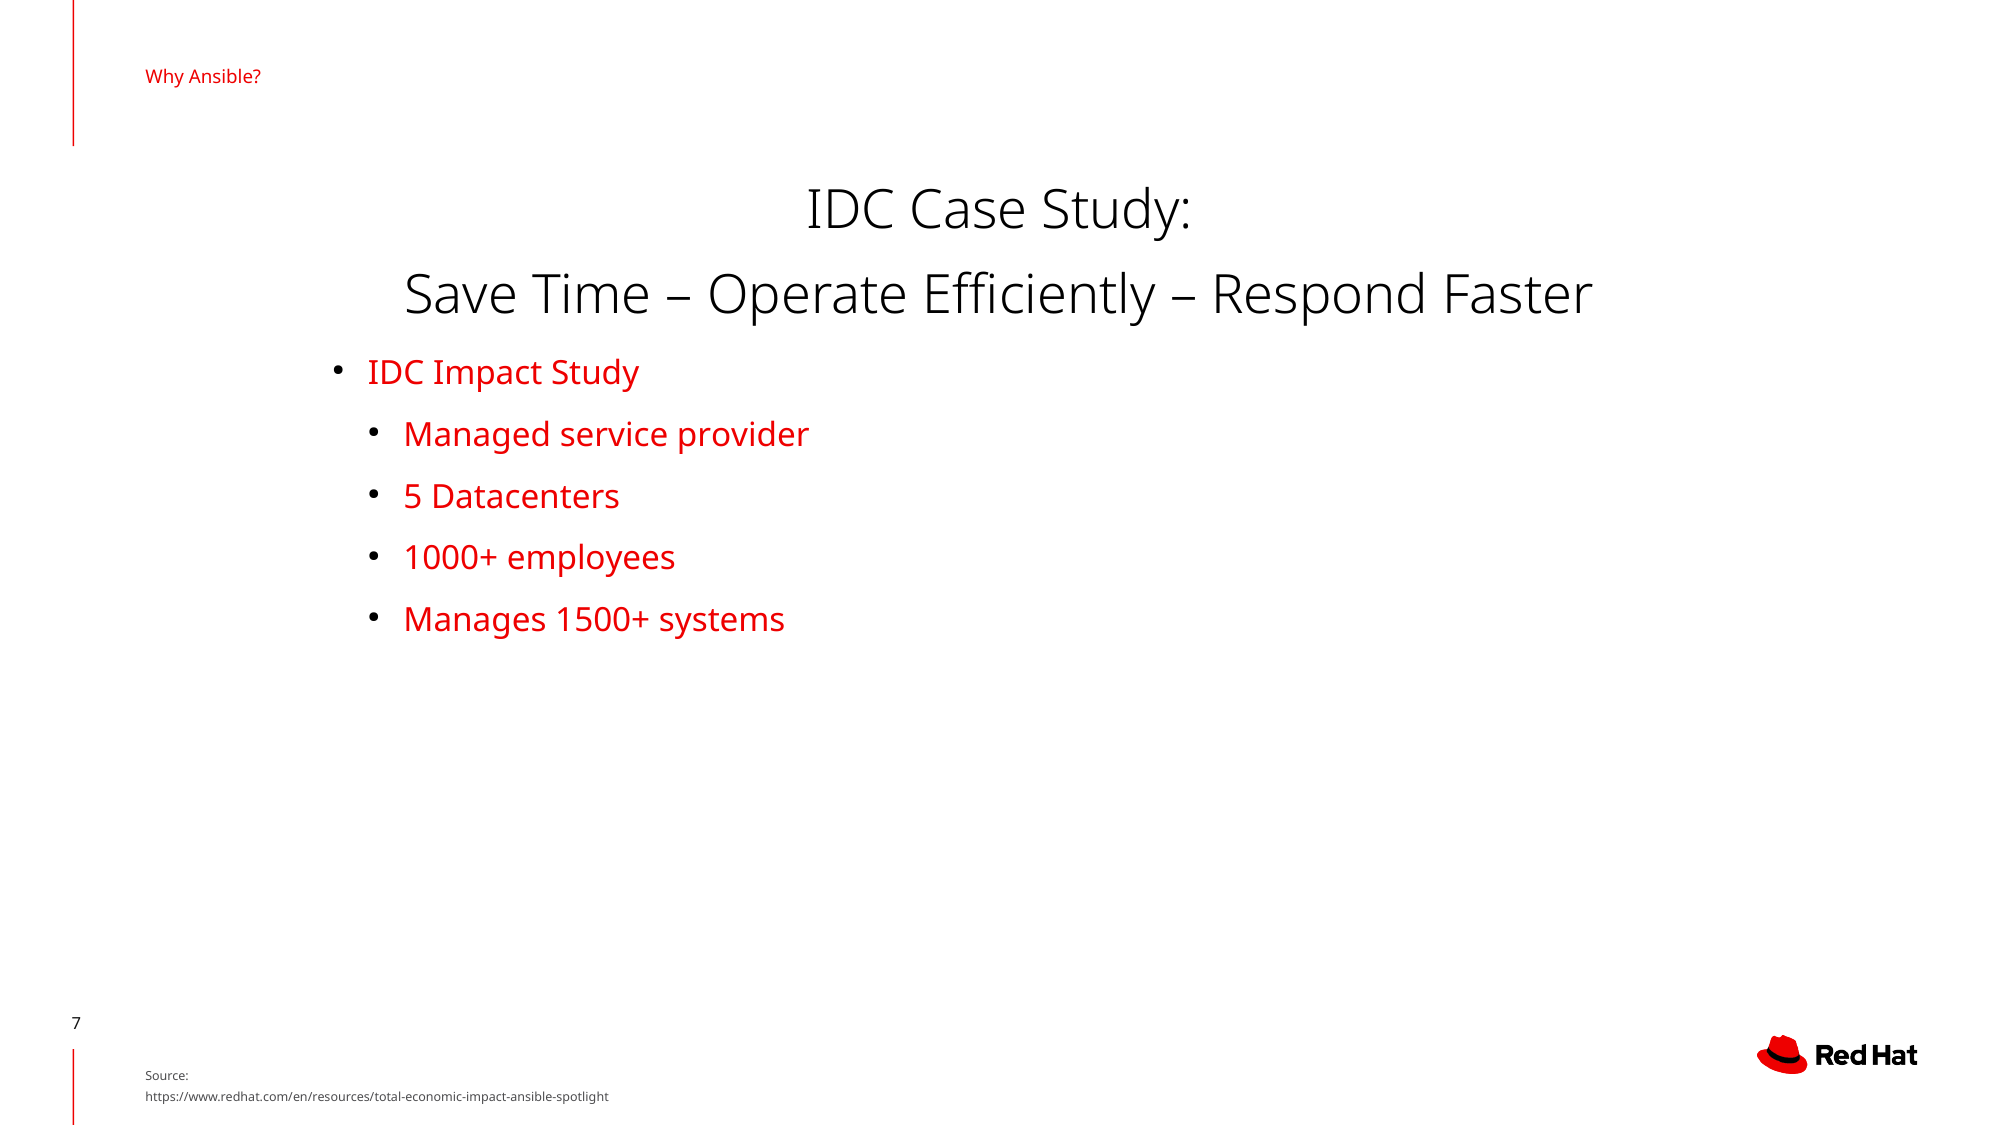

Why Ansible?
# IDC Case Study: Save Time – Operate Efficiently – Respond Faster
IDC Impact Study
Managed service provider
5 Datacenters
1000+ employees
Manages 1500+ systems
7
Source:
https://www.redhat.com/en/resources/total-economic-impact-ansible-spotlight